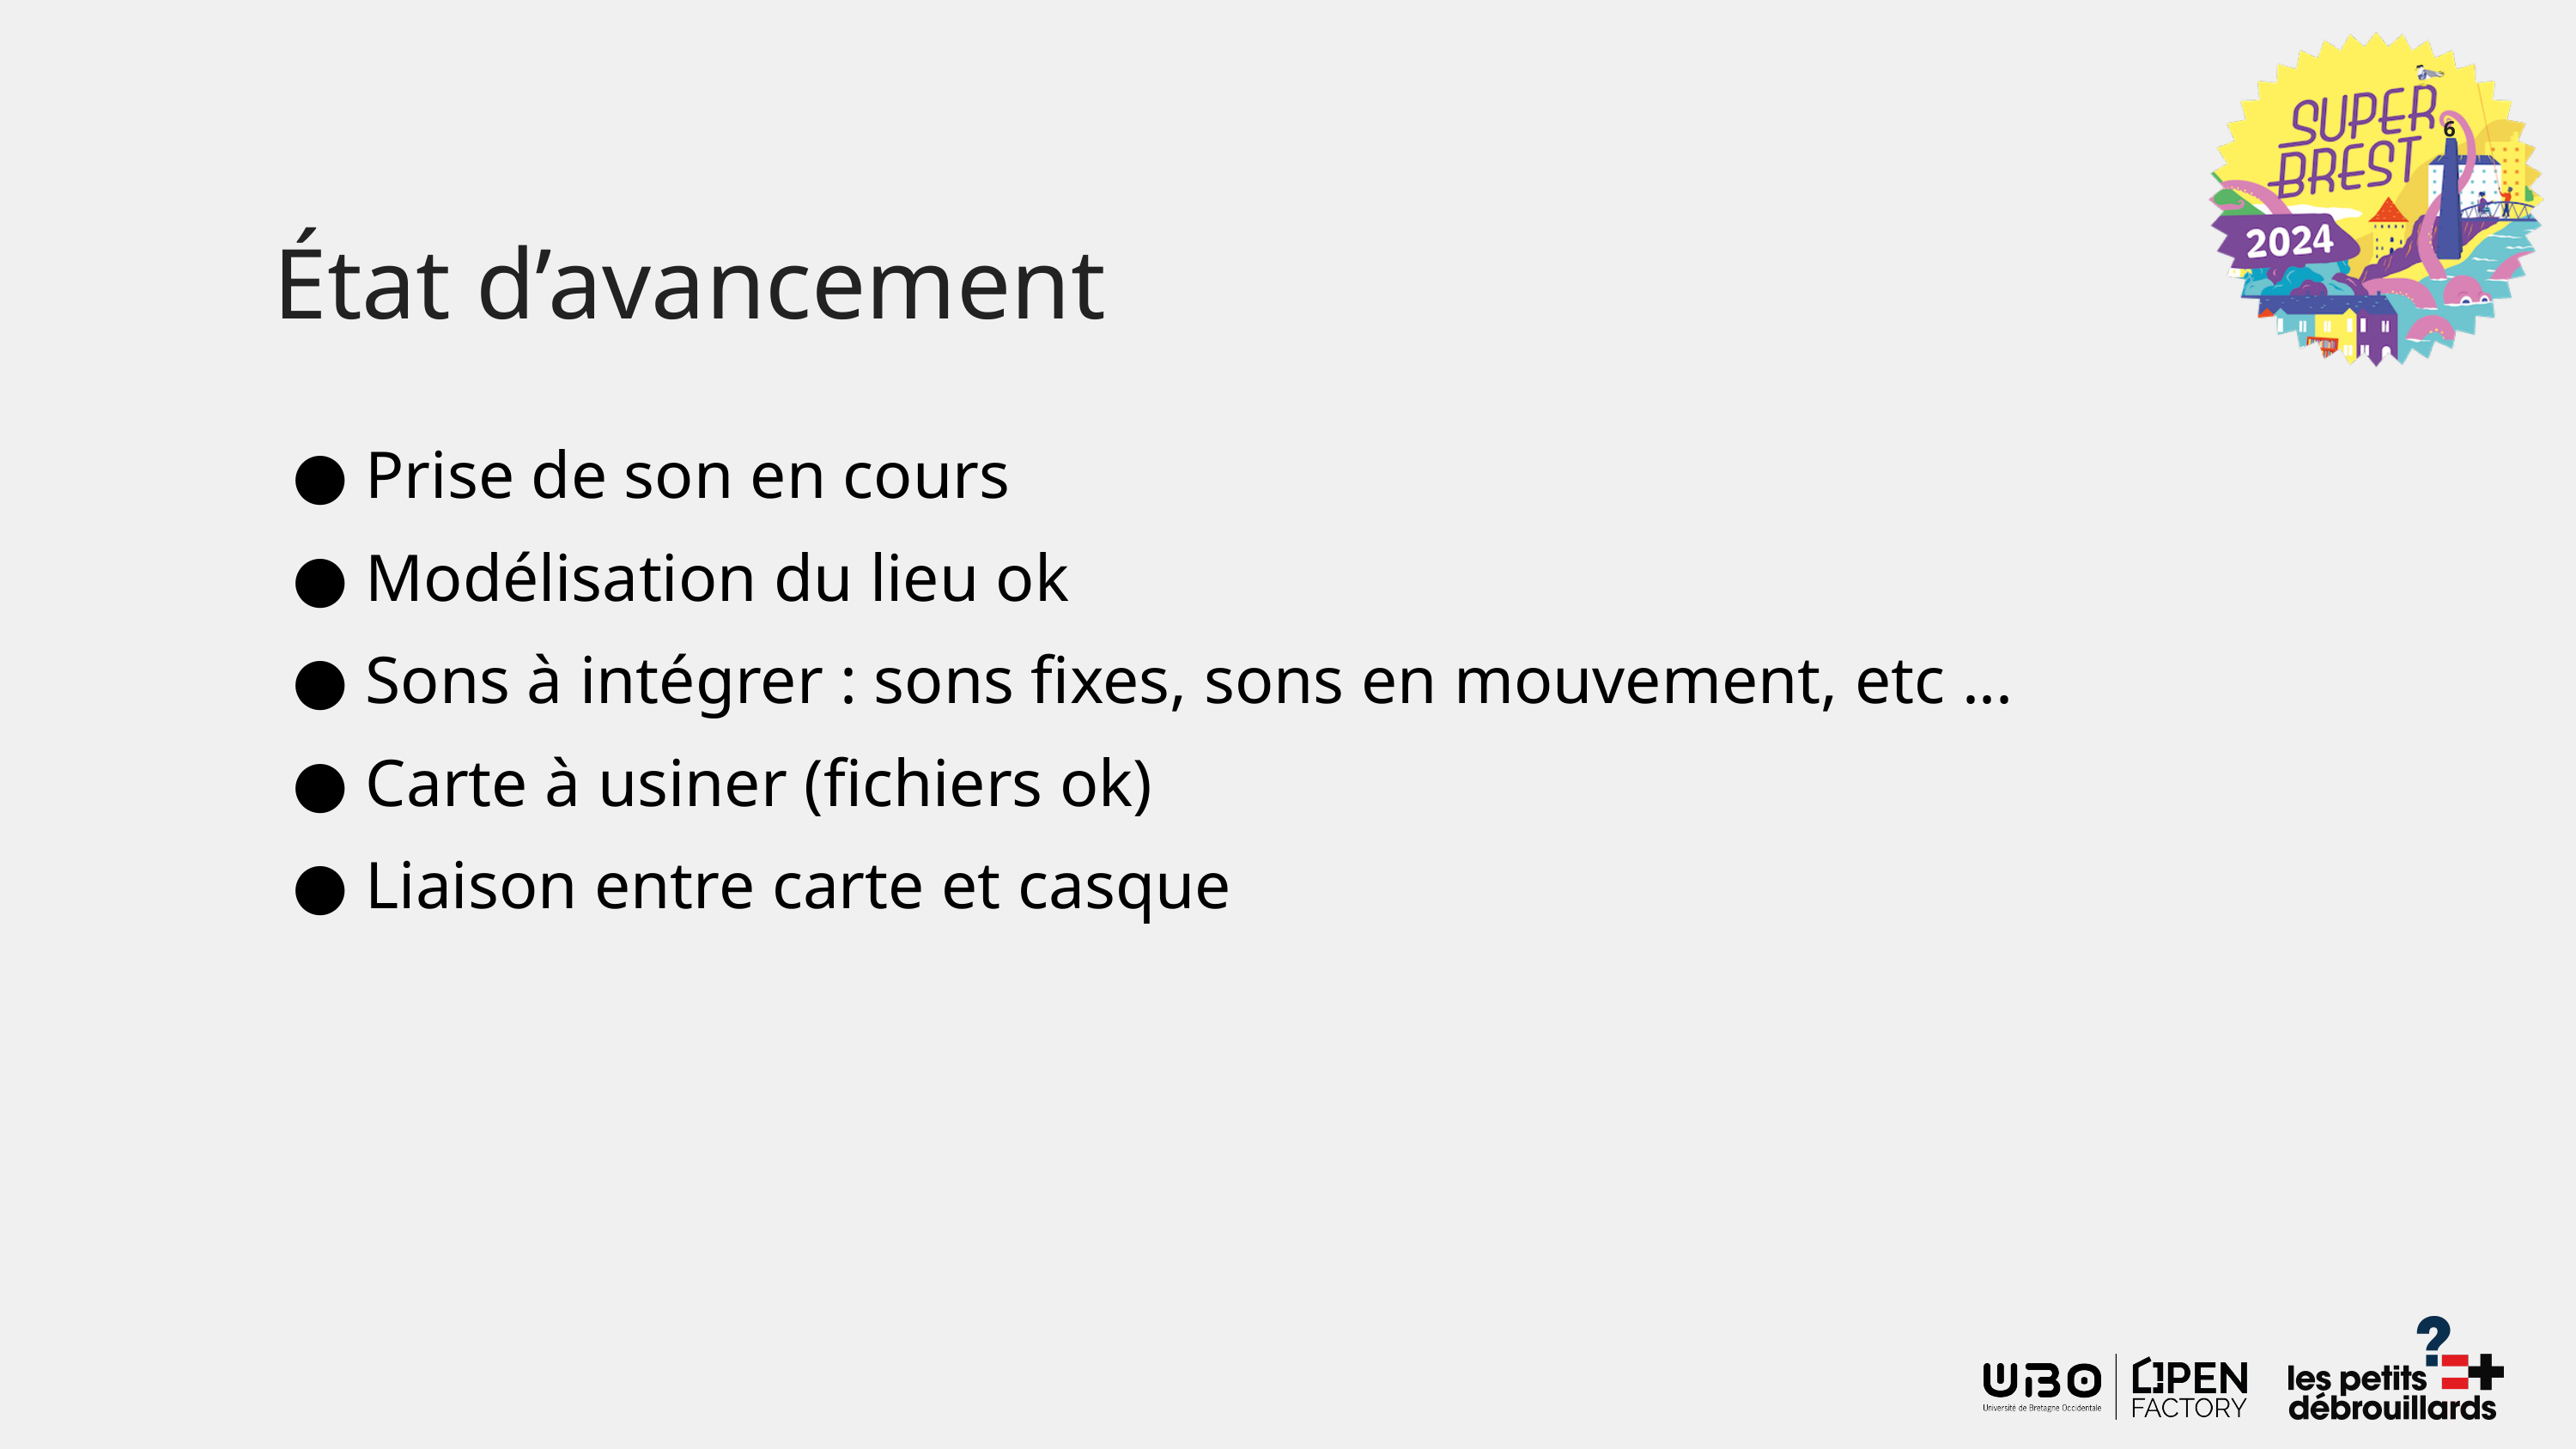

# État d’avancement
 Prise de son en cours
 Modélisation du lieu ok
 Sons à intégrer : sons fixes, sons en mouvement, etc ...
 Carte à usiner (fichiers ok)
 Liaison entre carte et casque